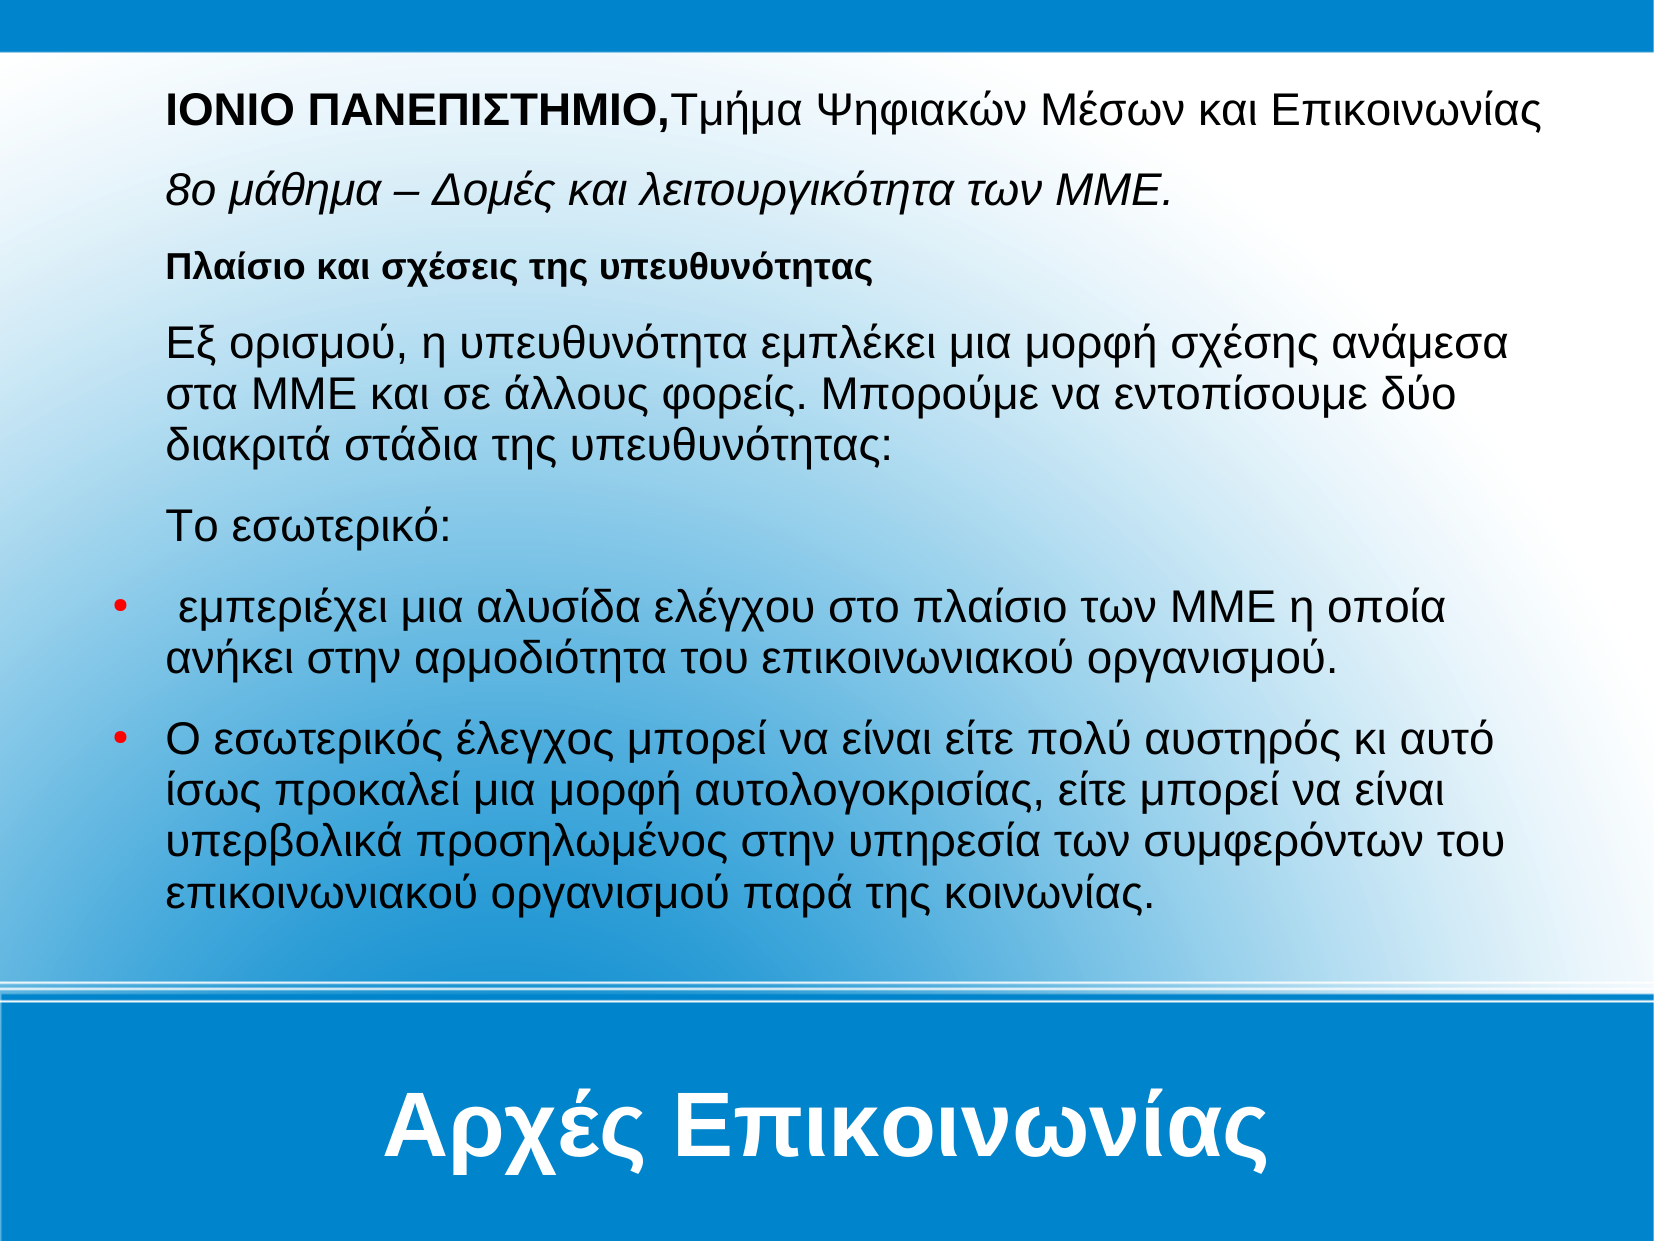

ΙΟΝΙΟ ΠΑΝΕΠΙΣΤΗΜΙΟ,Τμήμα Ψηφιακών Μέσων και Επικοινωνίας
8ο μάθημα – Δομές και λειτουργικότητα των ΜΜΕ.
Πλαίσιο και σχέσεις της υπευθυνότητας
Εξ ορισμού, η υπευθυνότητα εμπλέκει μια μορφή σχέσης ανάμεσα στα ΜΜΕ και σε άλλους φορείς. Μπορούμε να εντοπίσουμε δύο διακριτά στάδια της υπευθυνότητας:
Το εσωτερικό:
 εμπεριέχει μια αλυσίδα ελέγχου στο πλαίσιο των ΜΜΕ η οποία ανήκει στην αρμοδιότητα του επικοινωνιακού οργανισμού.
Ο εσωτερικός έλεγχος μπορεί να είναι είτε πολύ αυστηρός κι αυτό ίσως προκαλεί μια μορφή αυτολογοκρισίας, είτε μπορεί να είναι υπερβολικά προσηλωμένος στην υπηρεσία των συμφερόντων του επικοινωνιακού οργανισμού παρά της κοινωνίας.
# Αρχές Επικοινωνίας